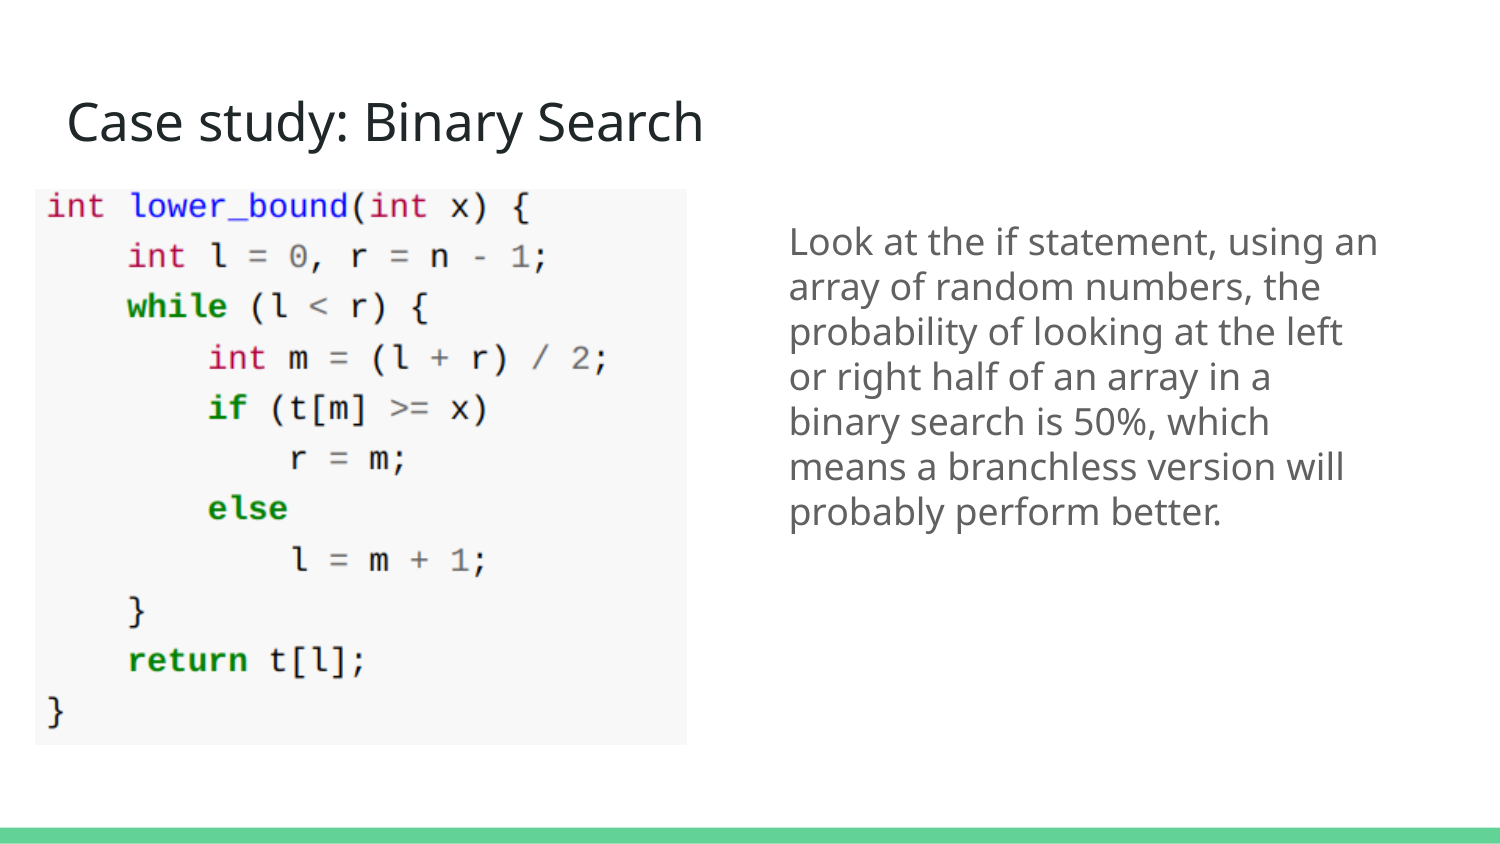

# Case study: Binary Search
Look at the if statement, using an array of random numbers, the probability of looking at the left or right half of an array in a binary search is 50%, which means a branchless version will probably perform better.